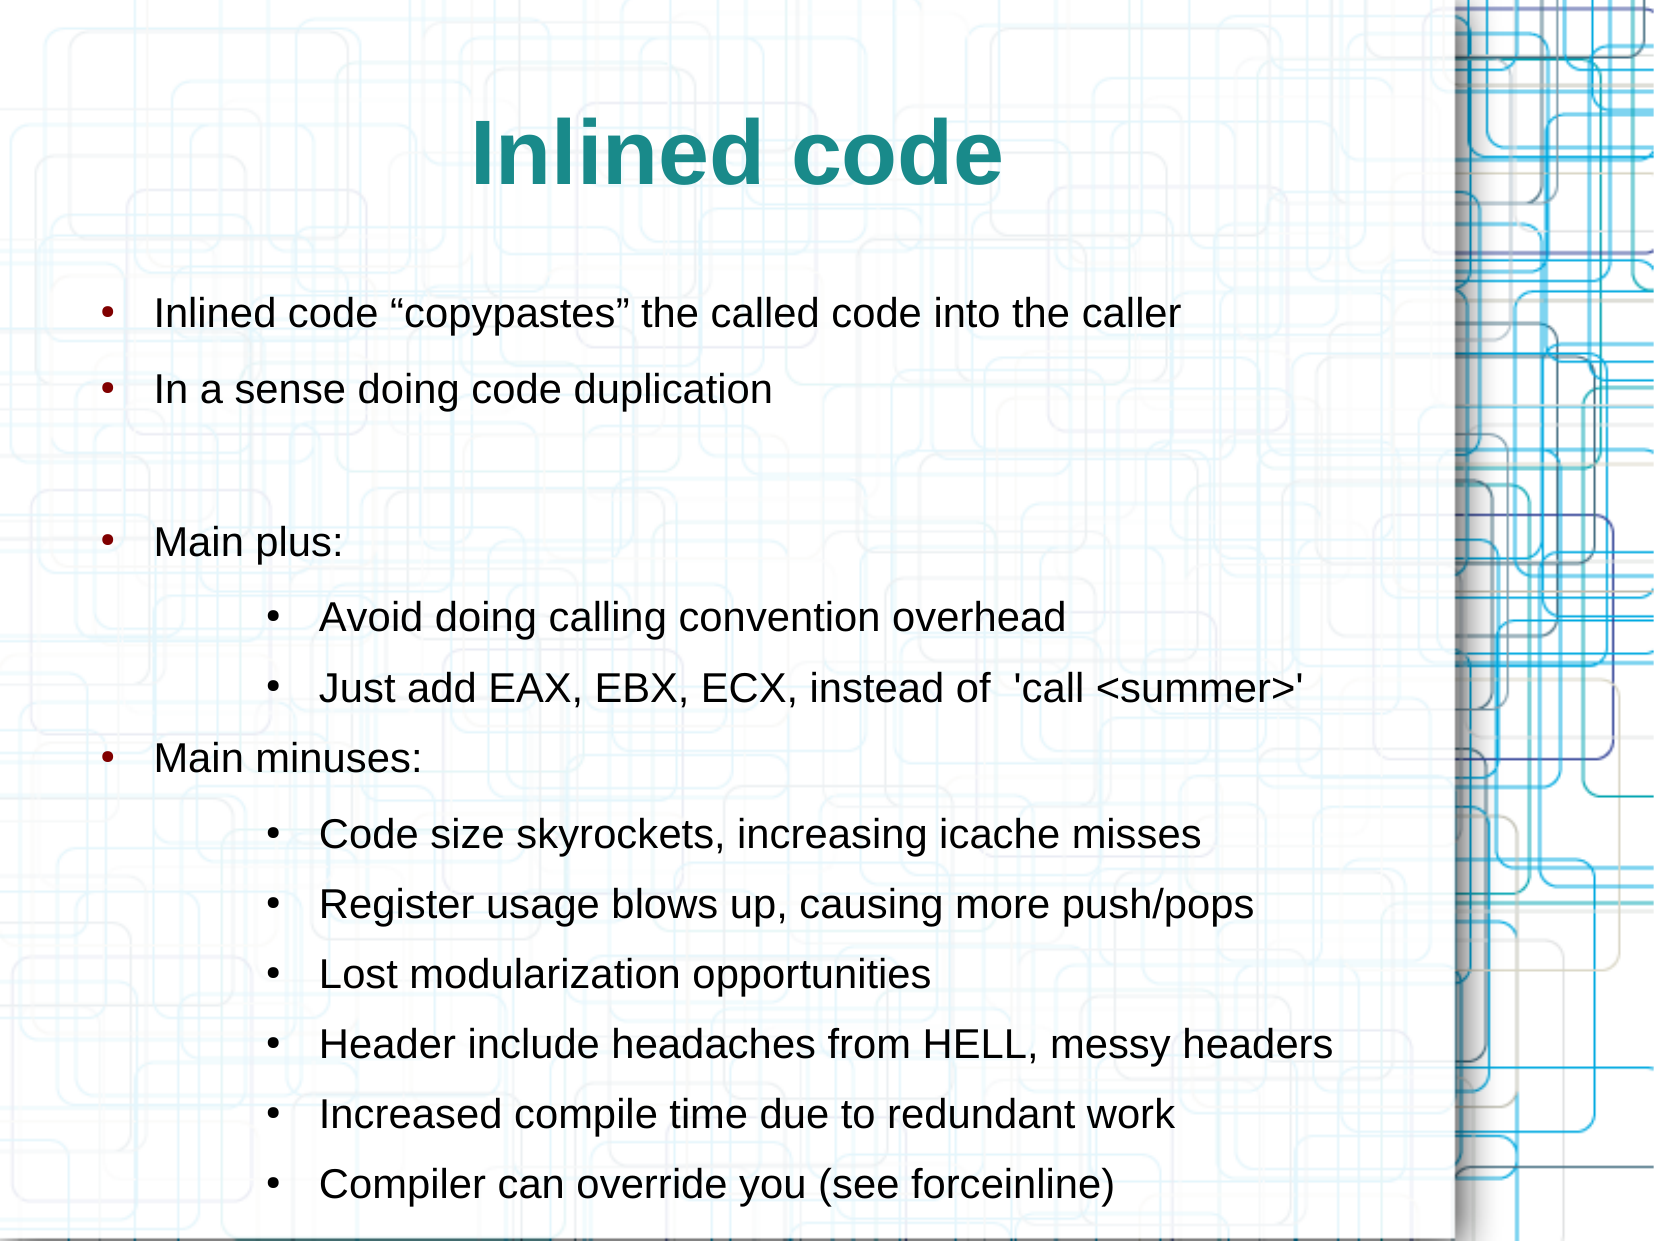

# Inlined code
Inlined code “copypastes” the called code into the caller
In a sense doing code duplication
Main plus:
Avoid doing calling convention overhead
Just add EAX, EBX, ECX, instead of 'call <summer>'
Main minuses:
Code size skyrockets, increasing icache misses
Register usage blows up, causing more push/pops
Lost modularization opportunities
Header include headaches from HELL, messy headers
Increased compile time due to redundant work
Compiler can override you (see forceinline)